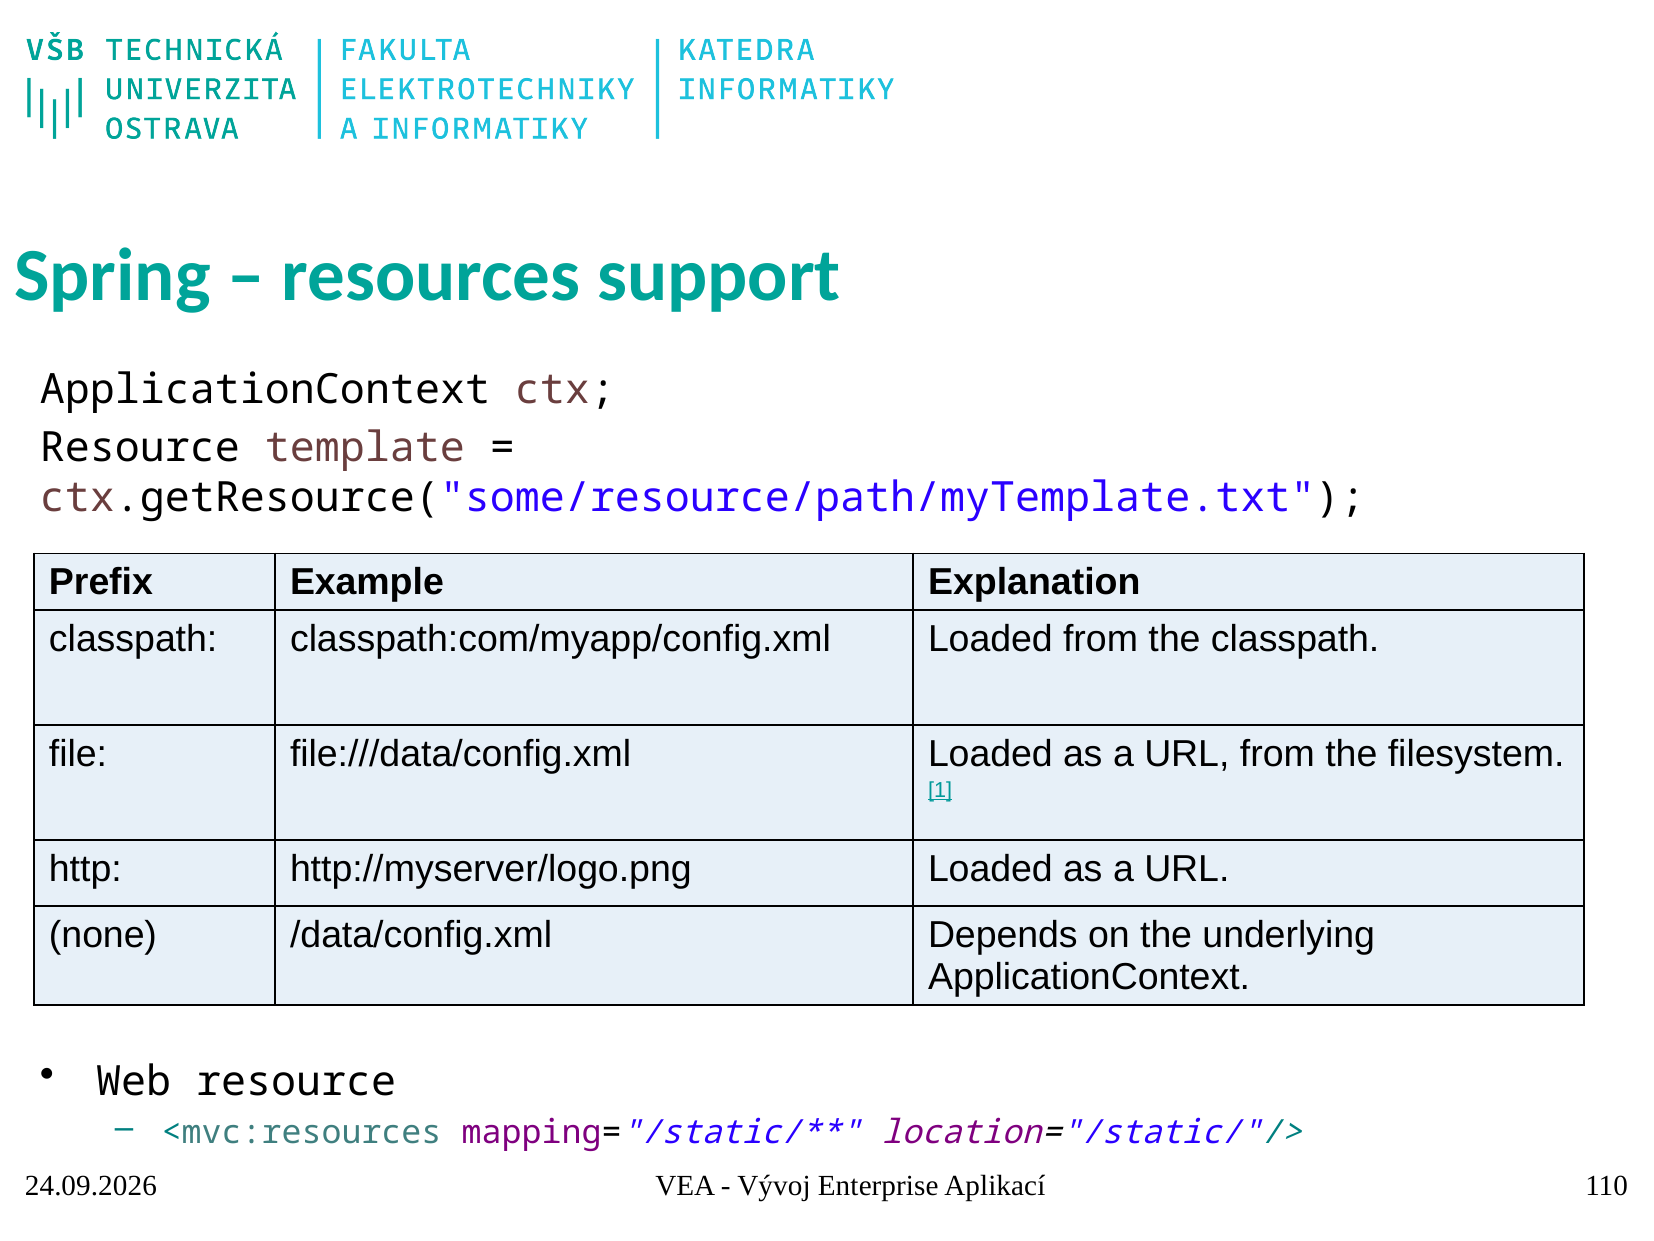

# Spring – resources support
ApplicationContext ctx;
Resource template = ctx.getResource("some/resource/path/myTemplate.txt");
Web resource
<mvc:resources mapping="/static/**" location="/static/"/>
| Prefix | Example | Explanation |
| --- | --- | --- |
| classpath: | classpath:com/myapp/config.xml | Loaded from the classpath. |
| file: | file:///data/config.xml | Loaded as a URL, from the filesystem. [1] |
| http: | http://myserver/logo.png | Loaded as a URL. |
| (none) | /data/config.xml | Depends on the underlying ApplicationContext. |
VEA - Vývoj Enterprise Aplikací
110